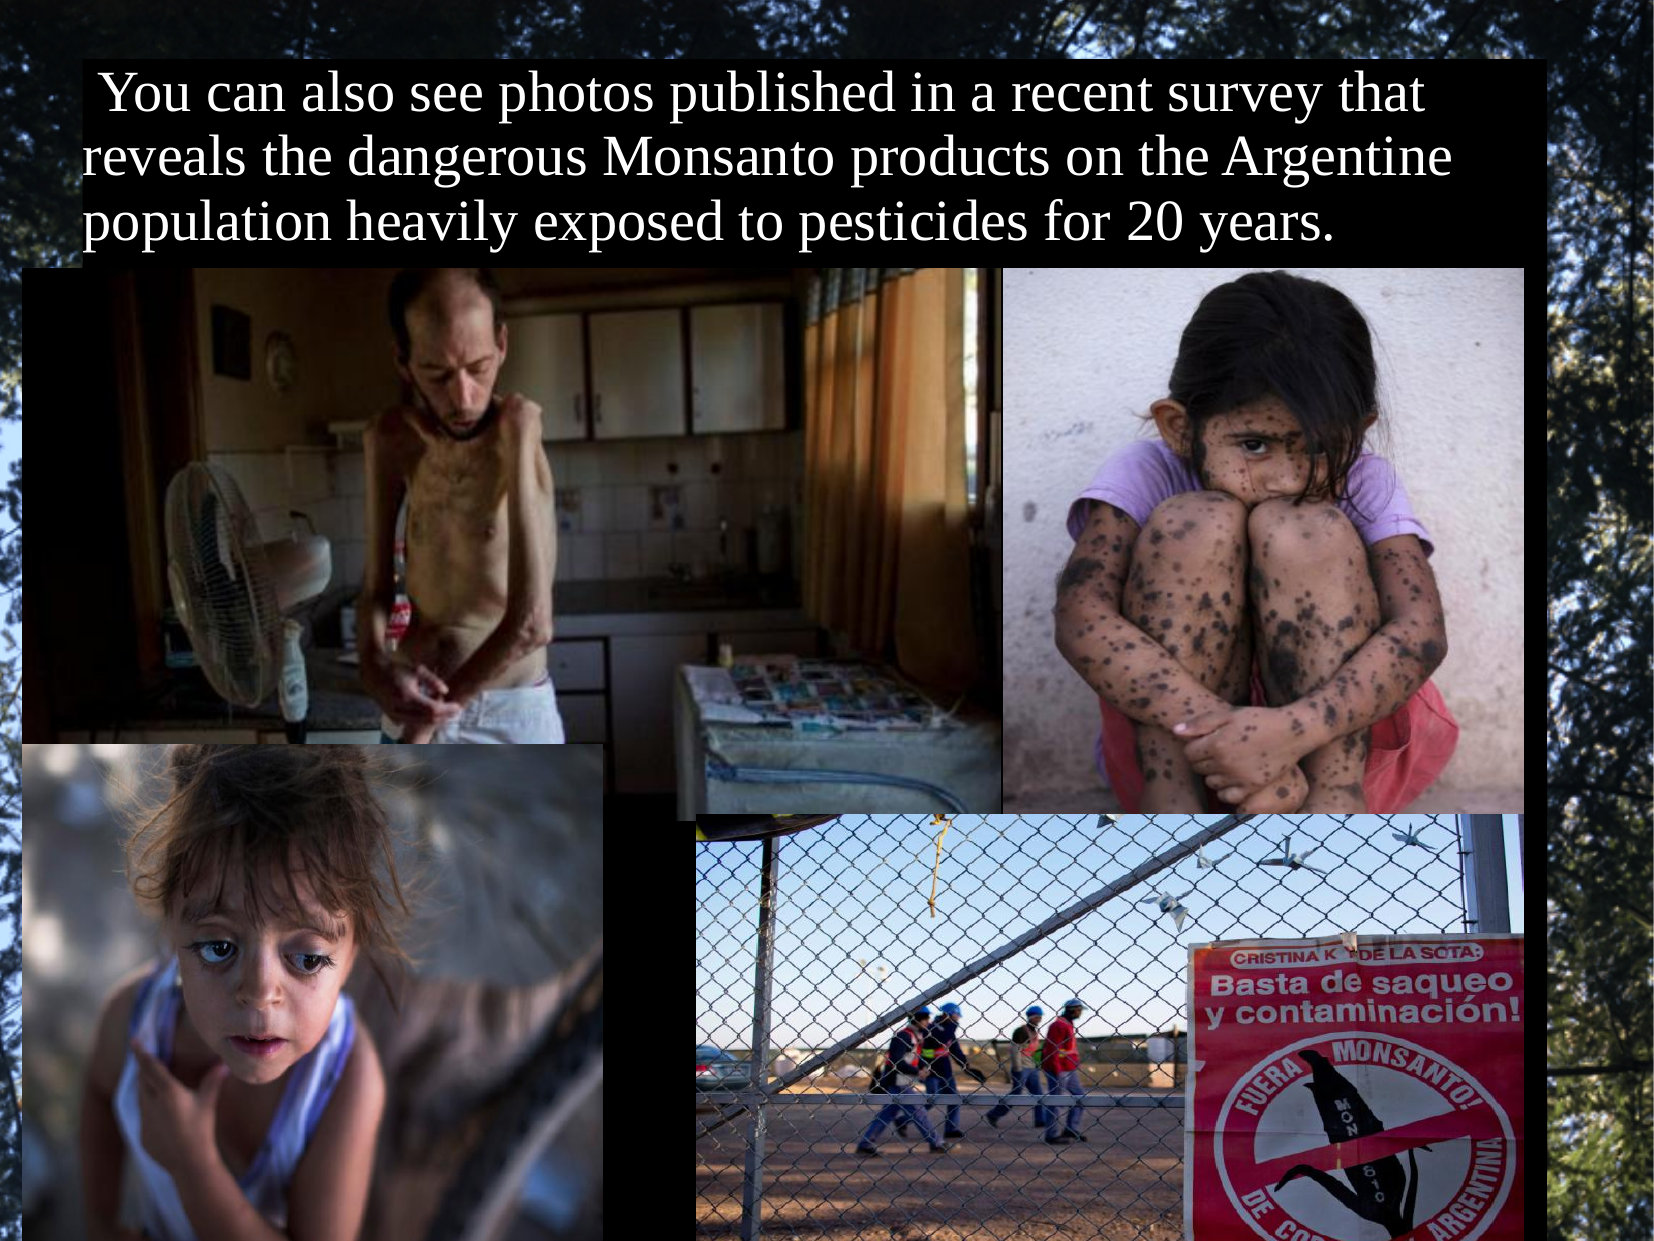

# You can also see photos published in a recent survey that reveals the dangerous Monsanto products on the Argentine population heavily exposed to pesticides for 20 years.